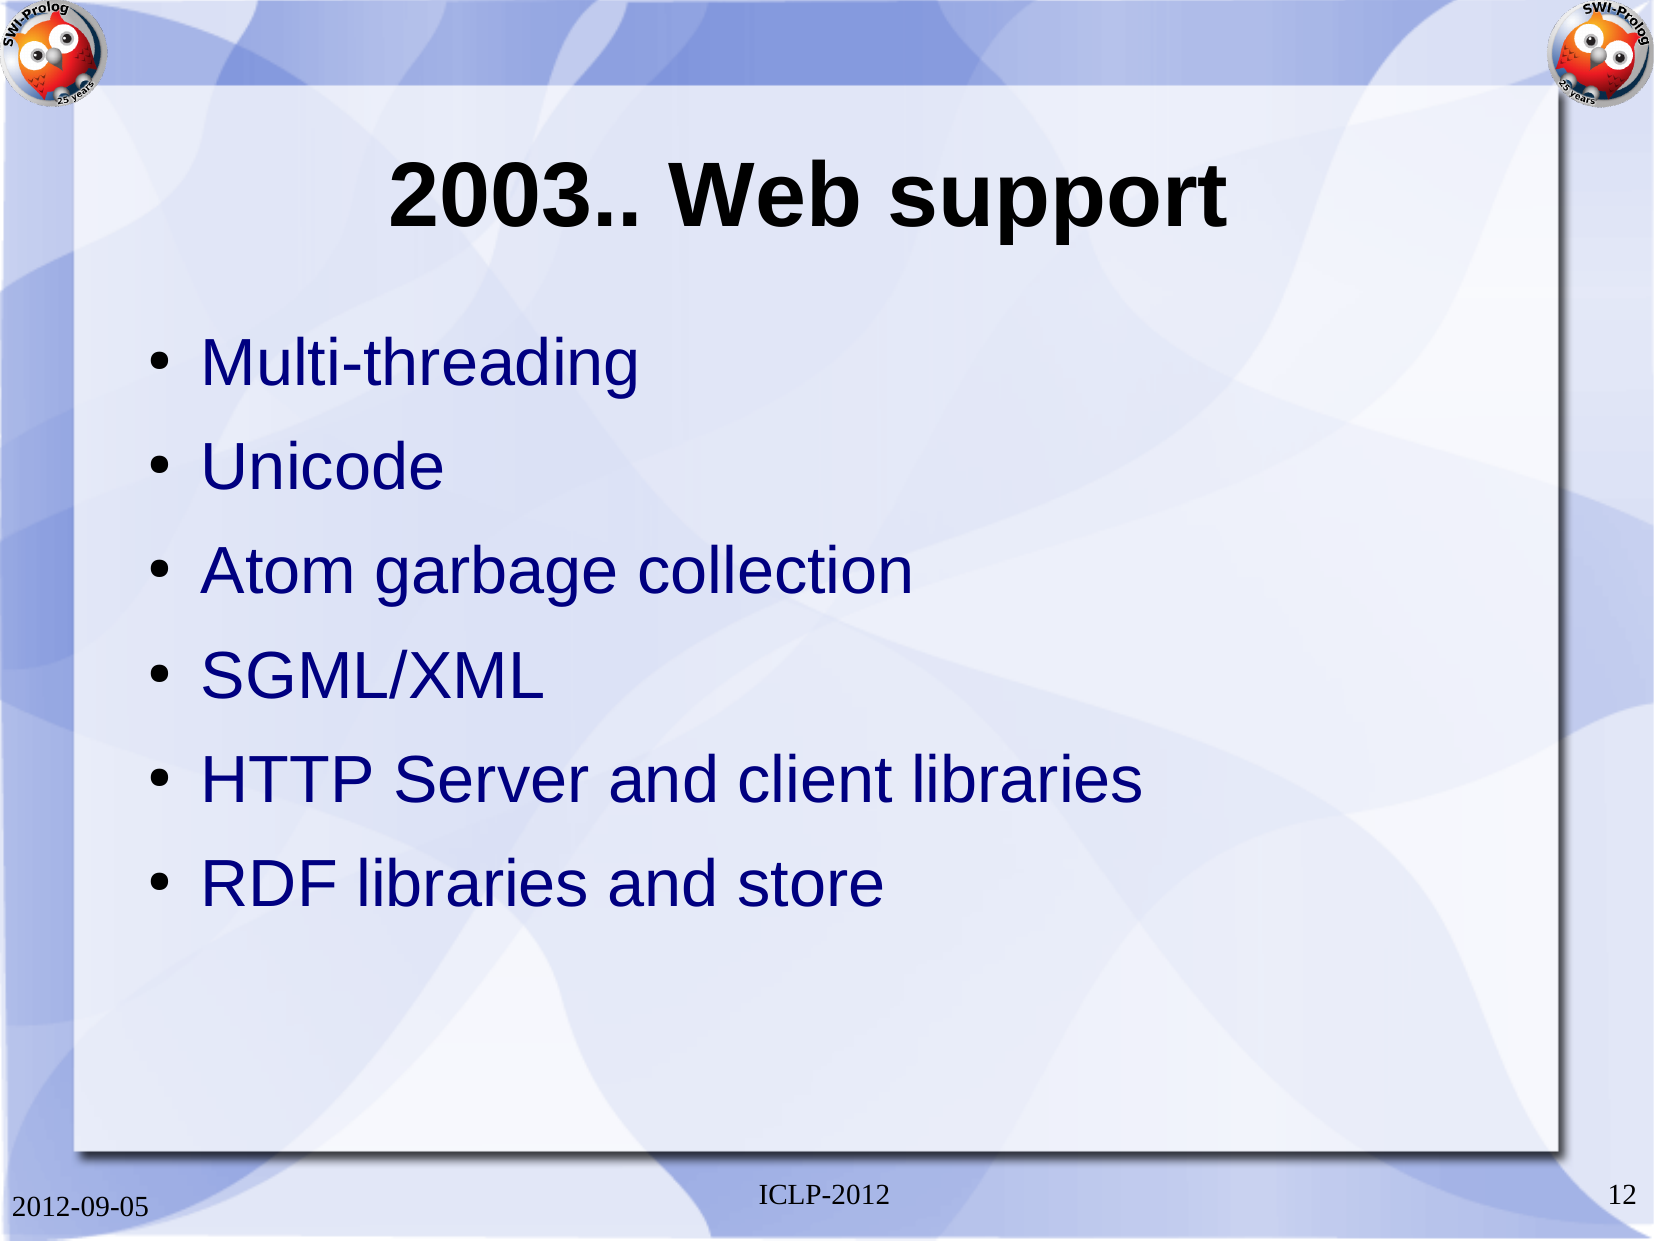

# 2003.. Web support
Multi-threading
Unicode
Atom garbage collection
SGML/XML
HTTP Server and client libraries
RDF libraries and store
ICLP-2012
12
2012-09-05